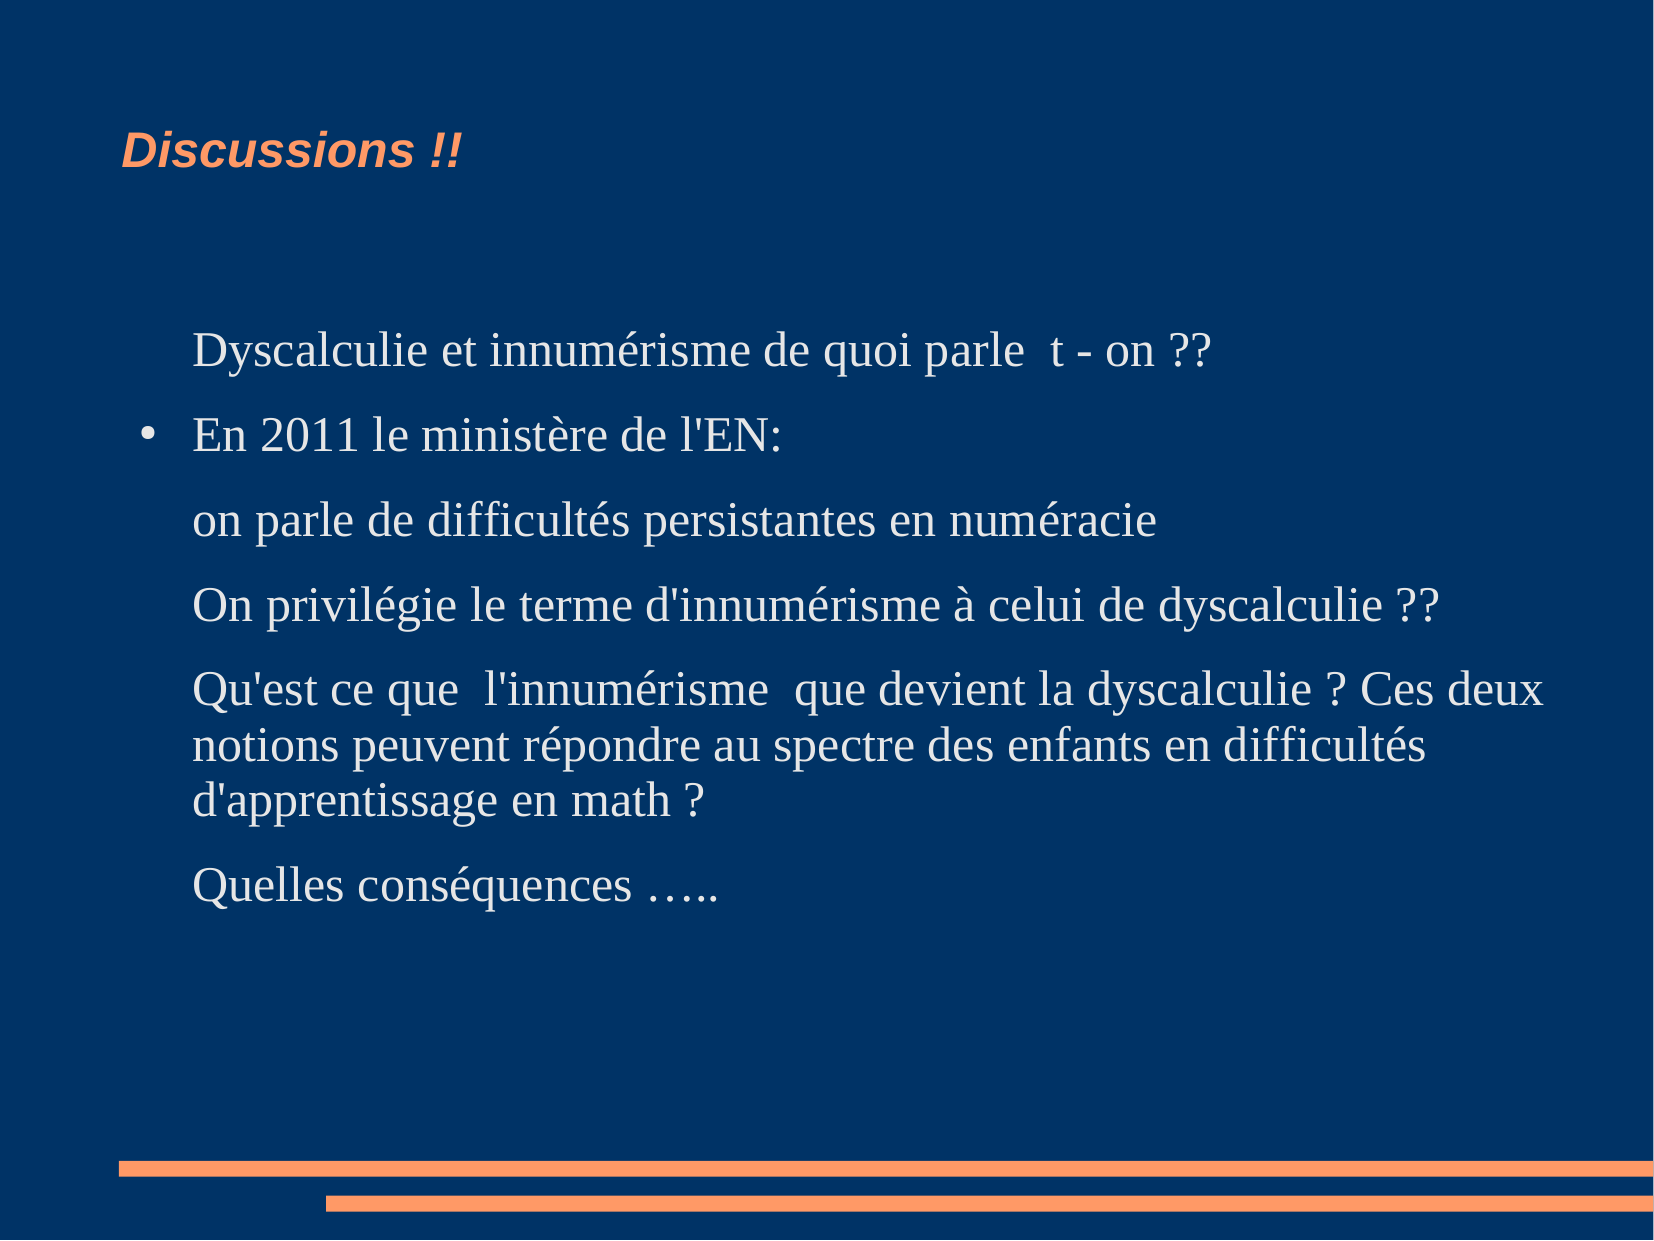

# Discussions !!
Dyscalculie et innumérisme de quoi parle t - on ??
En 2011 le ministère de l'EN:
on parle de difficultés persistantes en numéracie
On privilégie le terme d'innumérisme à celui de dyscalculie ??
Qu'est ce que l'innumérisme que devient la dyscalculie ? Ces deux notions peuvent répondre au spectre des enfants en difficultés d'apprentissage en math ?
Quelles conséquences …..